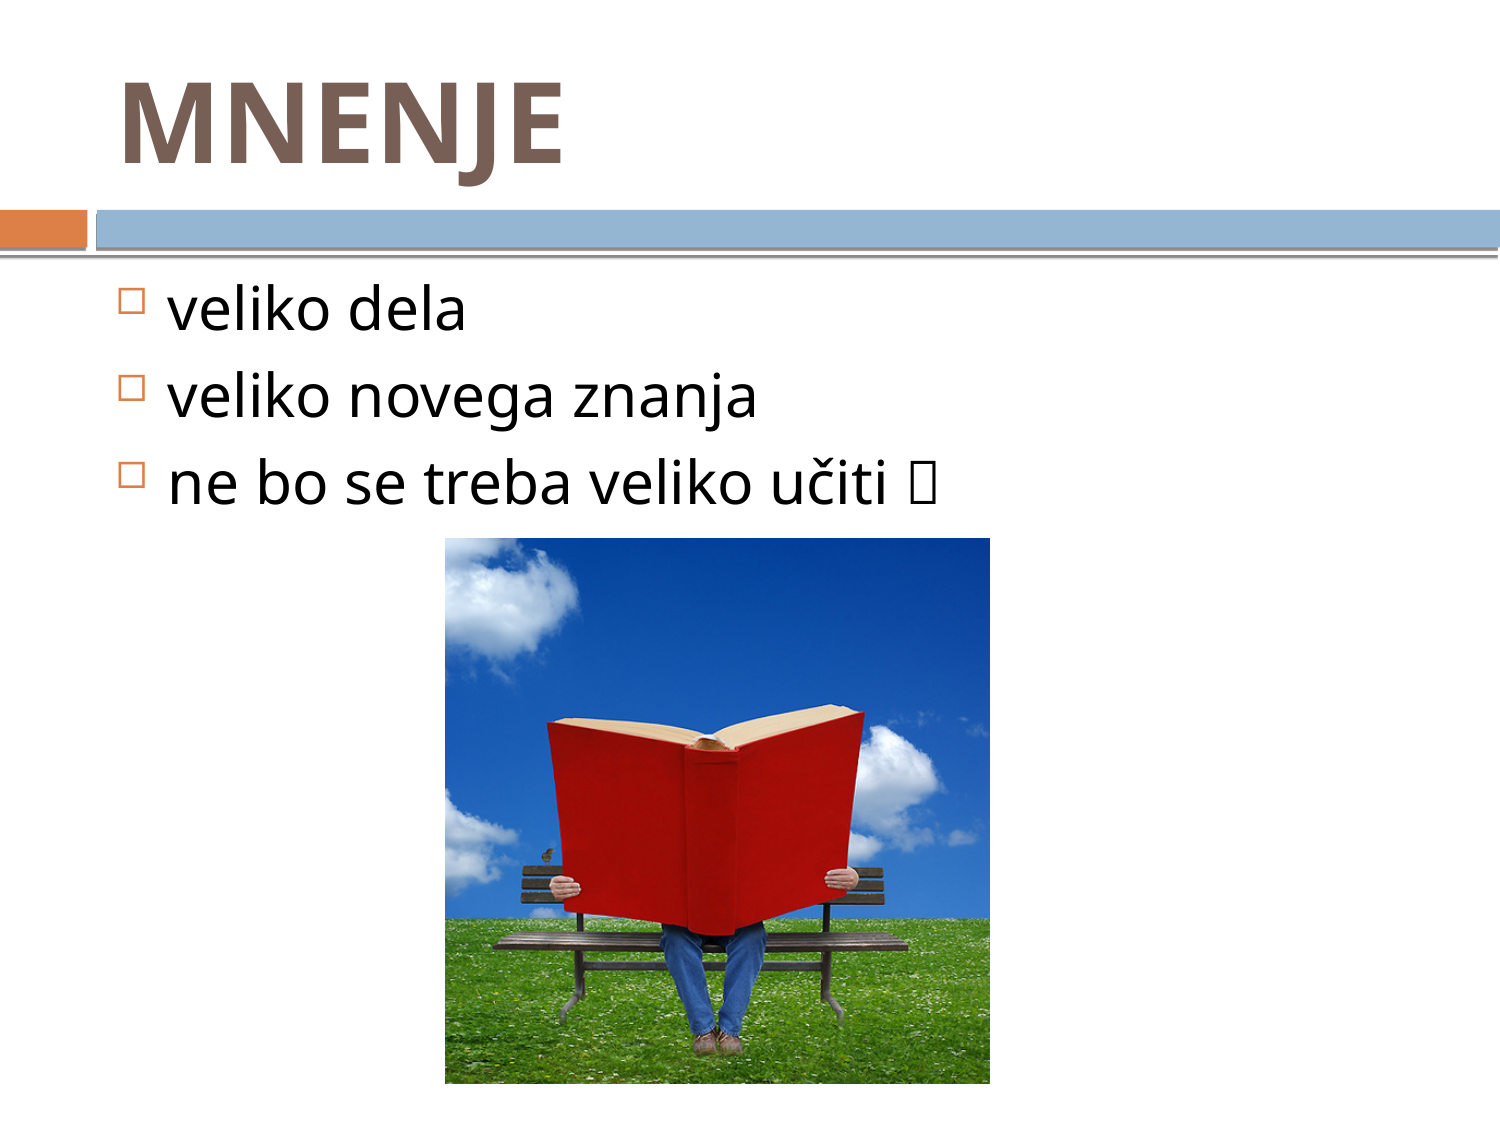

# MNENJE
veliko dela
veliko novega znanja
ne bo se treba veliko učiti 